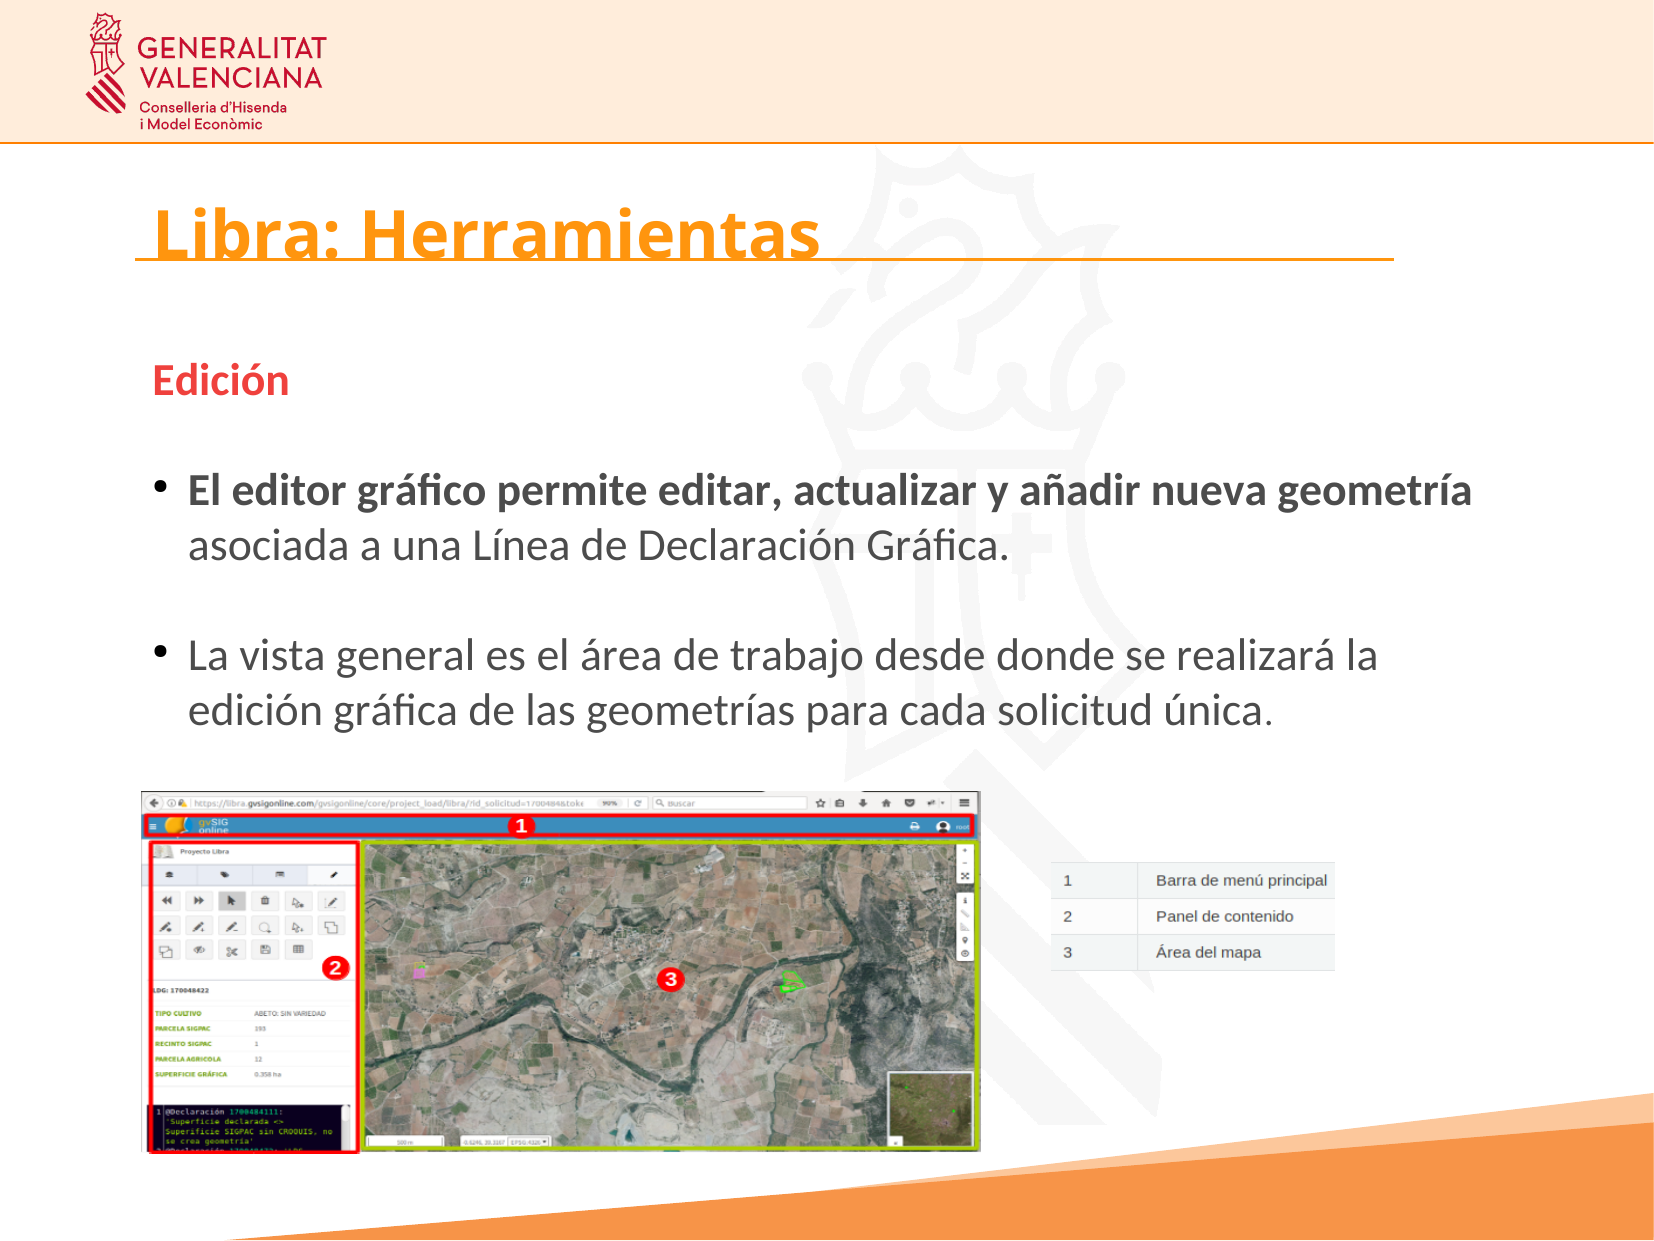

Libra: Herramientas
Edición
El editor gráfico permite editar, actualizar y añadir nueva geometría asociada a una Línea de Declaración Gráfica.
La vista general es el área de trabajo desde donde se realizará la edición gráfica de las geometrías para cada solicitud única.